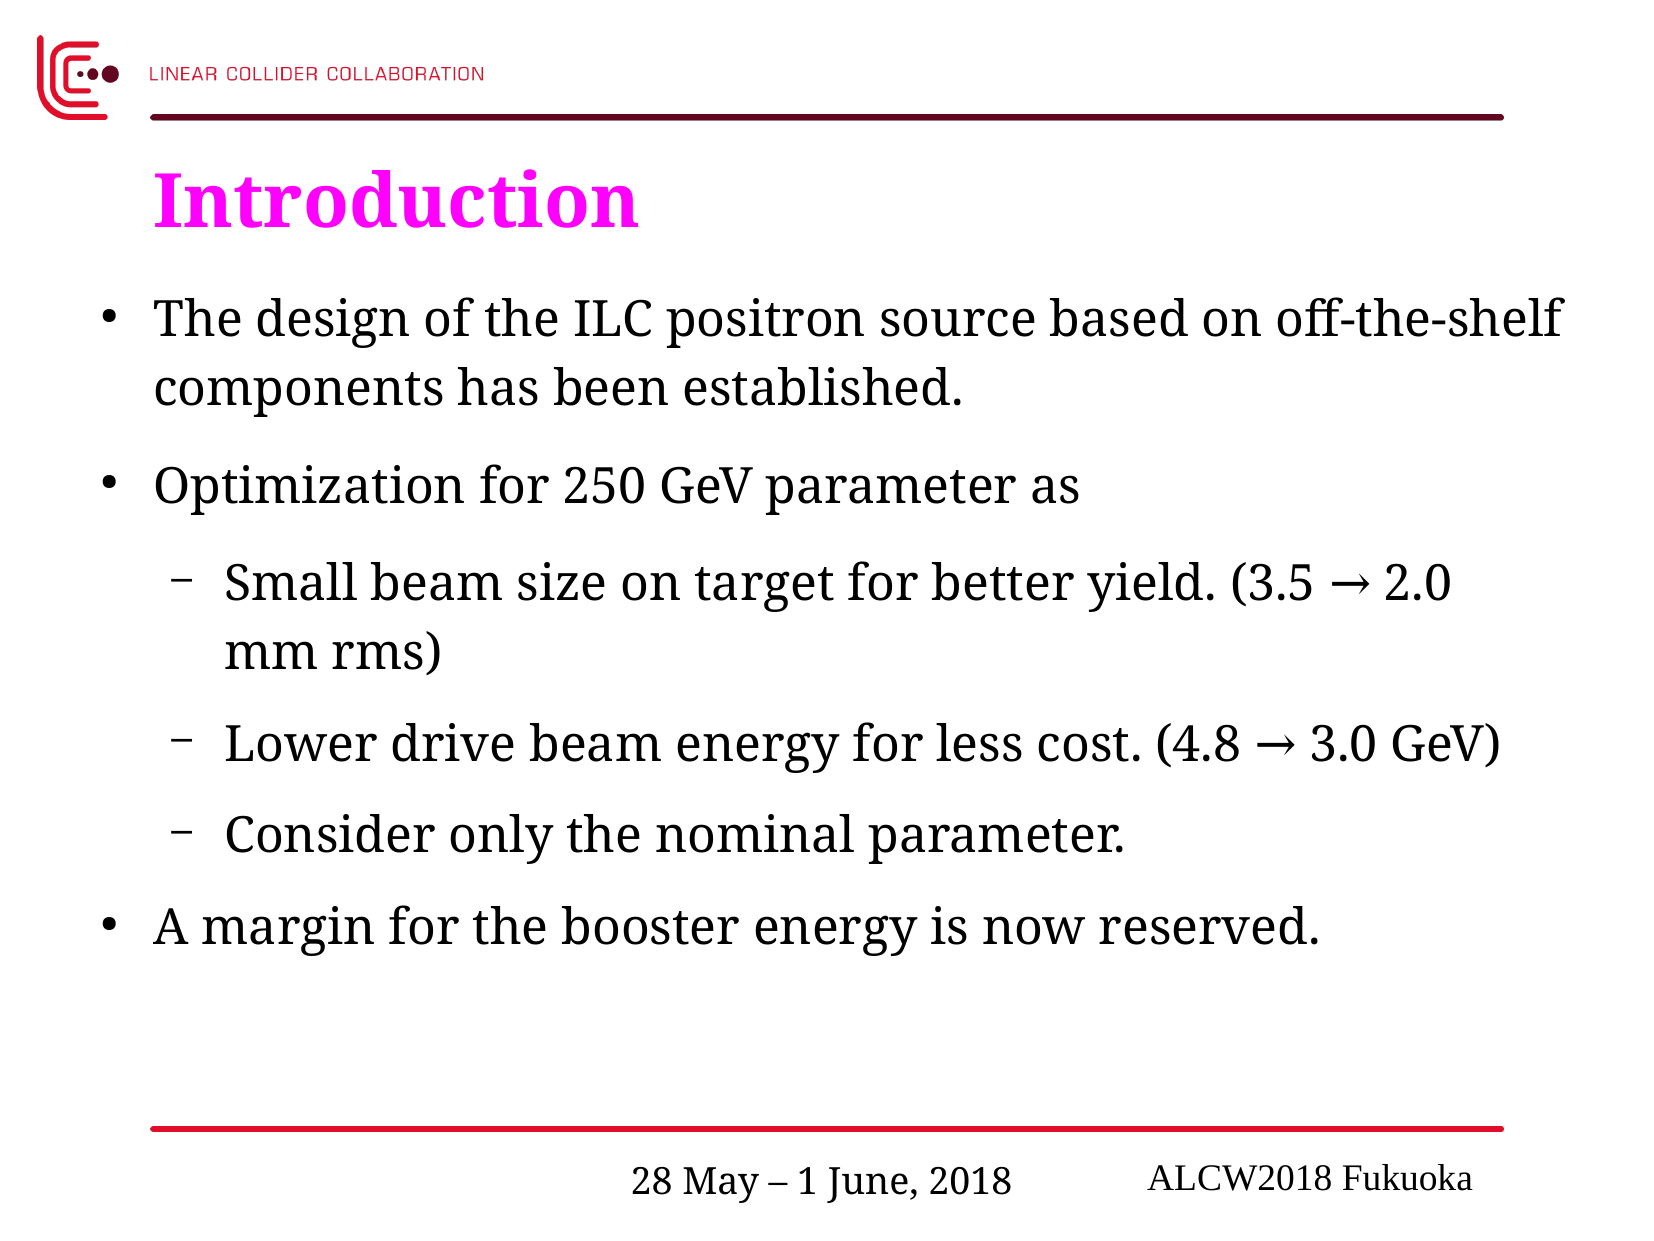

# Introduction
The design of the ILC positron source based on off-the-shelf components has been established.
Optimization for 250 GeV parameter as
Small beam size on target for better yield. (3.5 → 2.0 mm rms)
Lower drive beam energy for less cost. (4.8 → 3.0 GeV)
Consider only the nominal parameter.
A margin for the booster energy is now reserved.